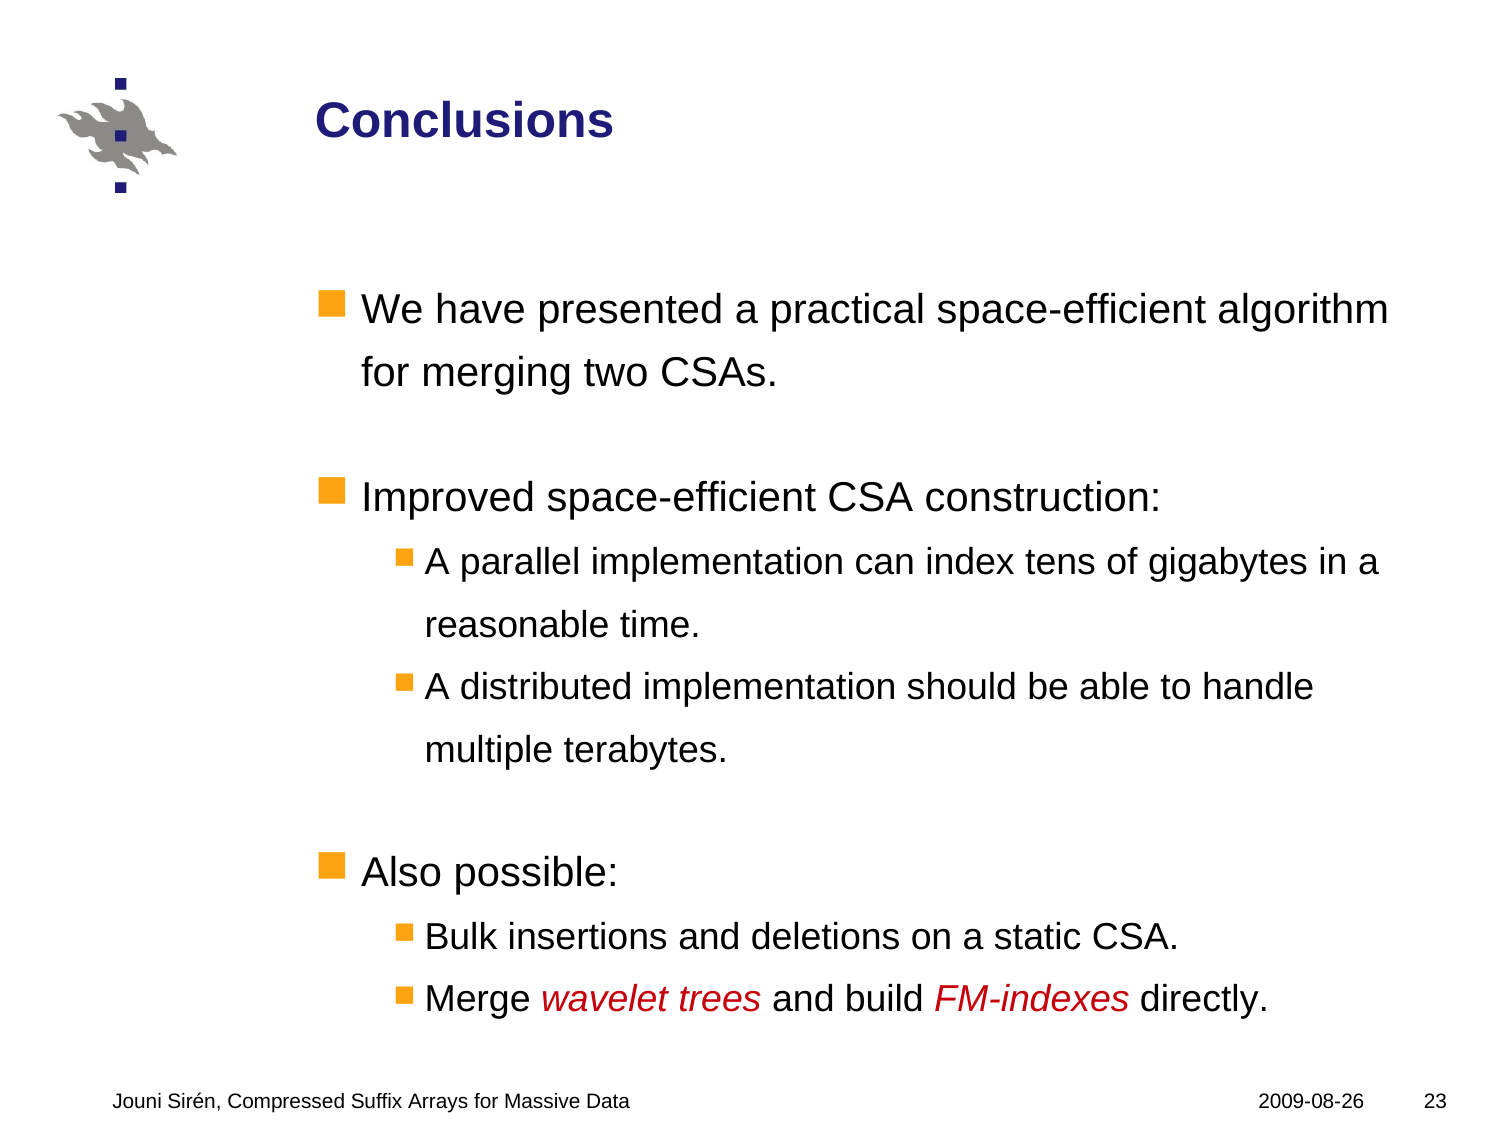

# Conclusions
We have presented a practical space-efficient algorithm for merging two CSAs.
Improved space-efficient CSA construction:
A parallel implementation can index tens of gigabytes in a reasonable time.
A distributed implementation should be able to handle multiple terabytes.
Also possible:
Bulk insertions and deletions on a static CSA.
Merge wavelet trees and build FM-indexes directly.
Jouni Sirén, Compressed Suffix Arrays for Massive Data
2009-08-26
23